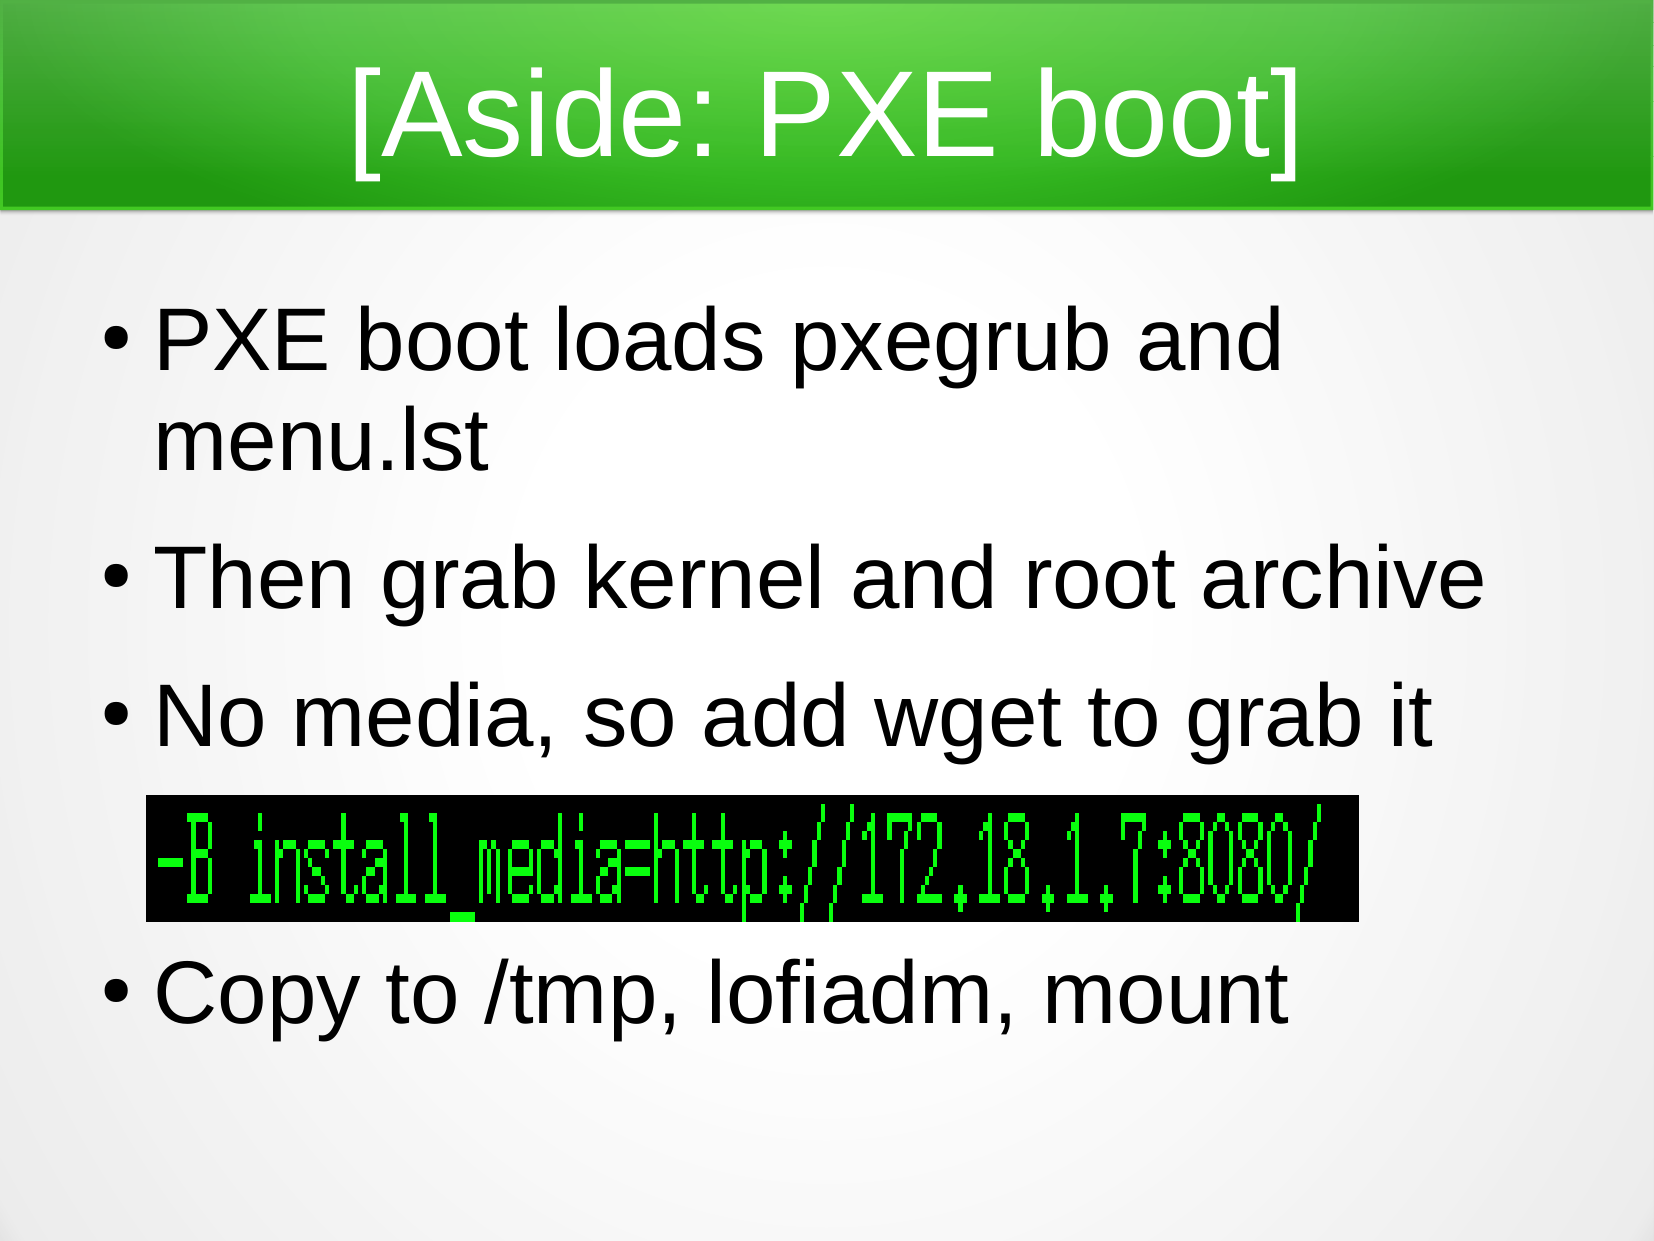

# [Aside: PXE boot]
PXE boot loads pxegrub and menu.lst
Then grab kernel and root archive
No media, so add wget to grab it
Copy to /tmp, lofiadm, mount